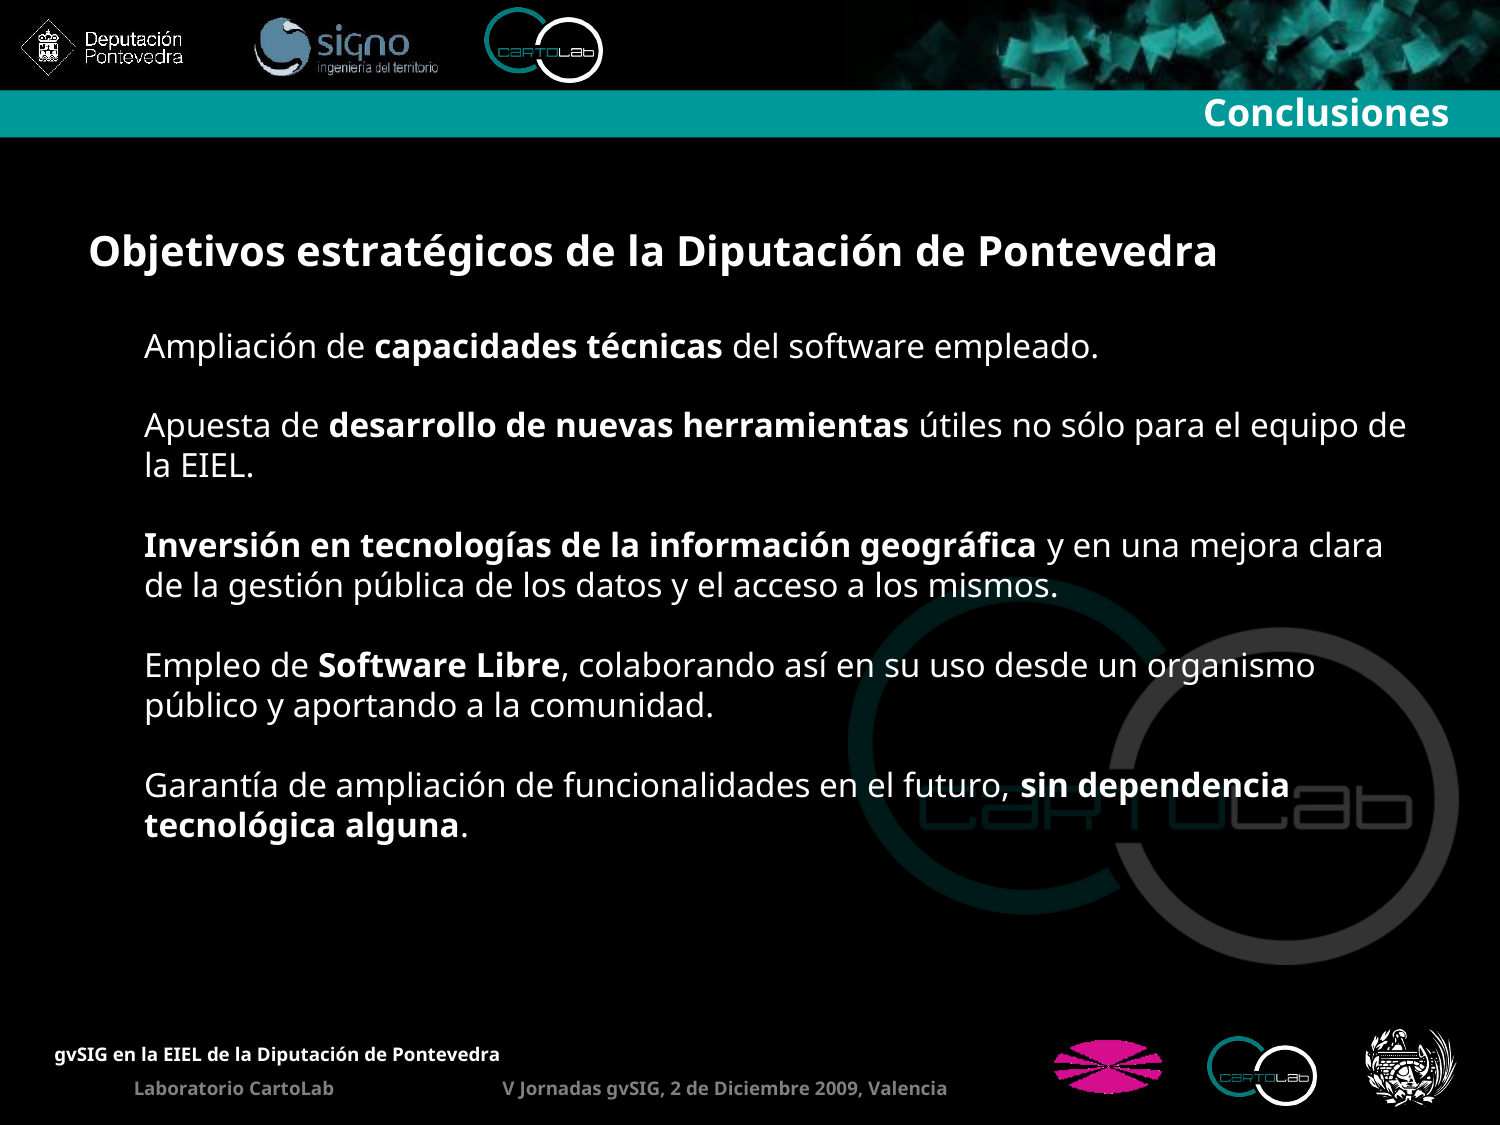

Conclusiones
Objetivos estratégicos de la Diputación de Pontevedra
	Ampliación de capacidades técnicas del software empleado.
	Apuesta de desarrollo de nuevas herramientas útiles no sólo para el equipo de la EIEL.
	Inversión en tecnologías de la información geográfica y en una mejora clara de la gestión pública de los datos y el acceso a los mismos.
	Empleo de Software Libre, colaborando así en su uso desde un organismo público y aportando a la comunidad.
	Garantía de ampliación de funcionalidades en el futuro, sin dependencia tecnológica alguna.